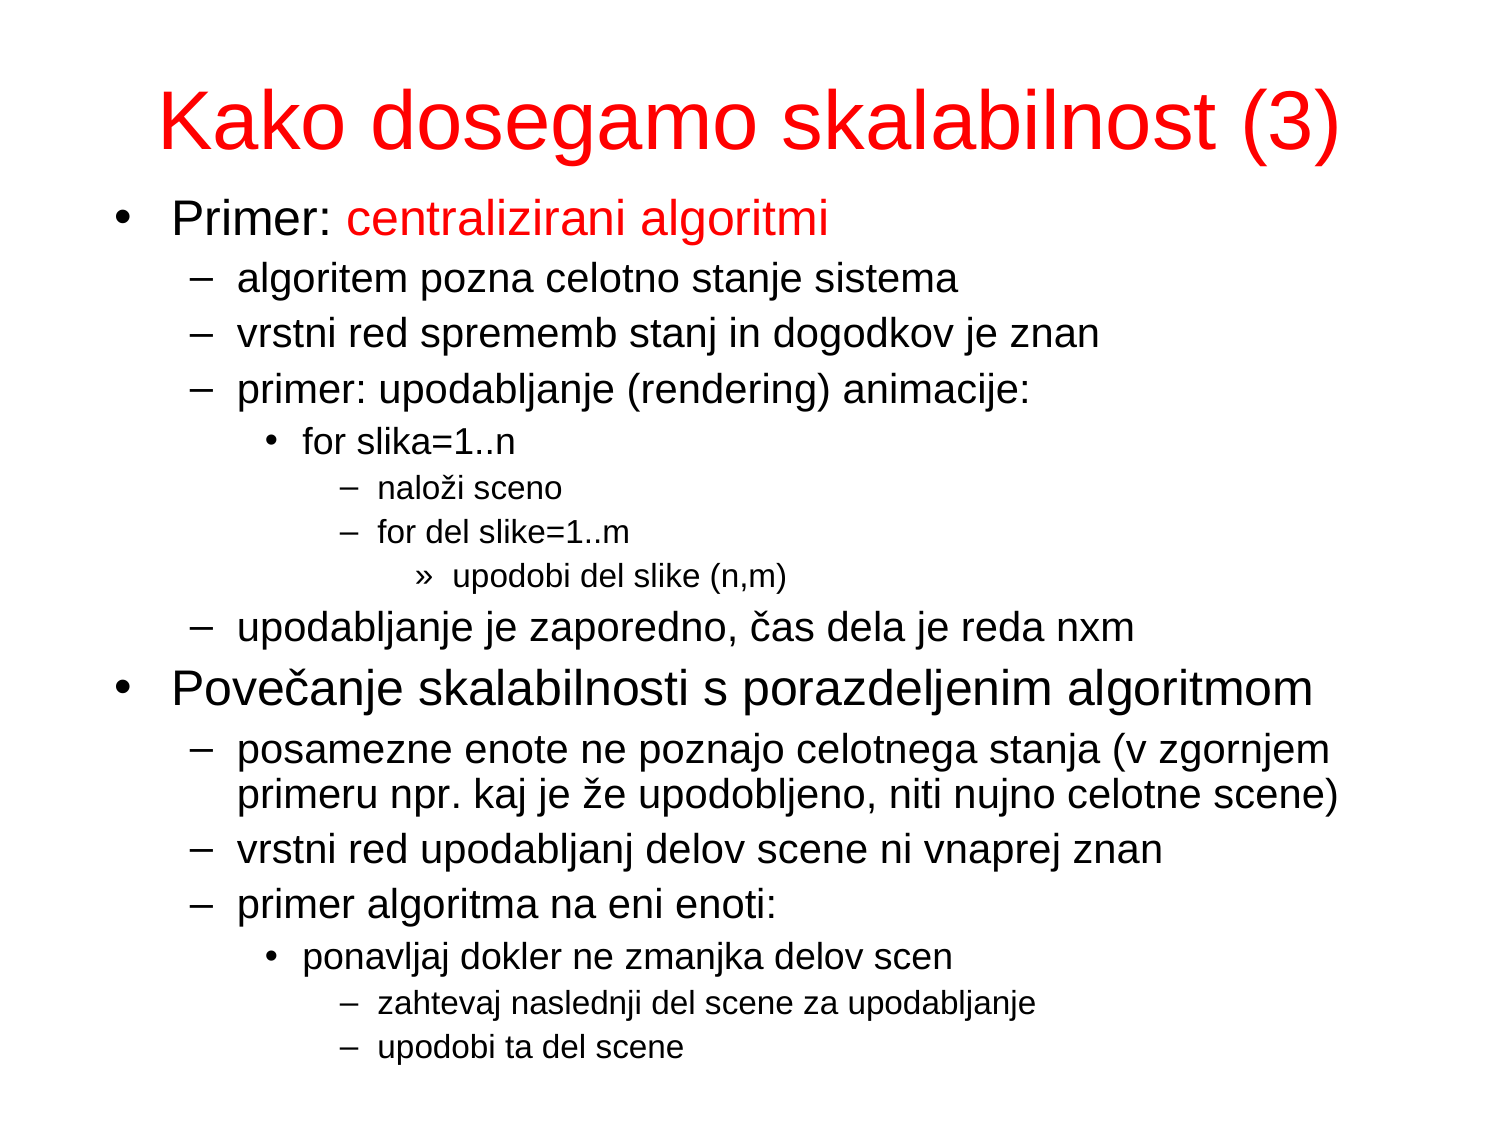

# Kako dosegamo skalabilnost (3)
Primer: centralizirani algoritmi
algoritem pozna celotno stanje sistema
vrstni red sprememb stanj in dogodkov je znan
primer: upodabljanje (rendering) animacije:
for slika=1..n
naloži sceno
for del slike=1..m
upodobi del slike (n,m)
upodabljanje je zaporedno, čas dela je reda nxm
Povečanje skalabilnosti s porazdeljenim algoritmom
posamezne enote ne poznajo celotnega stanja (v zgornjem primeru npr. kaj je že upodobljeno, niti nujno celotne scene)
vrstni red upodabljanj delov scene ni vnaprej znan
primer algoritma na eni enoti:
ponavljaj dokler ne zmanjka delov scen
zahtevaj naslednji del scene za upodabljanje
upodobi ta del scene